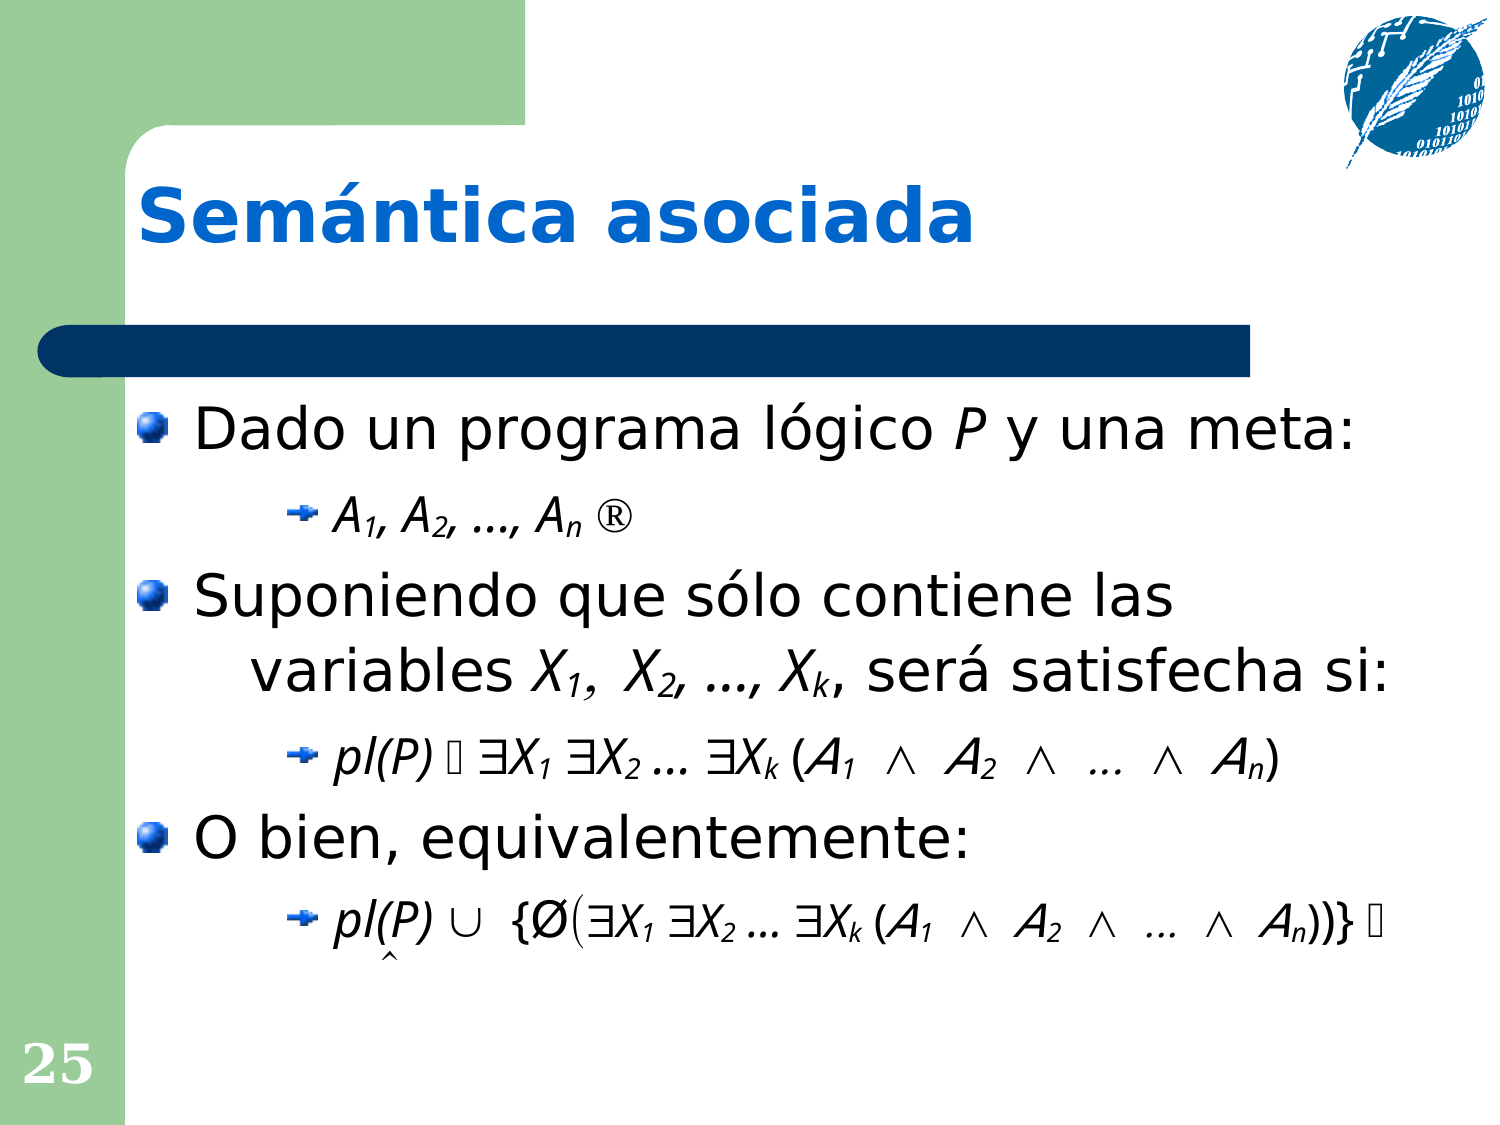

# Semántica asociada
Dado un programa lógico P y una meta:
A1, A2, ..., An ®
Suponiendo que sólo contiene las variables X1, X2, ..., Xk, será satisfecha si:
pl(P)  ∃X1 ∃X2 ... ∃Xk (A1 ∧ A2 ∧ ... ∧ An)
O bien, equivalentemente:
pl(P) ∪ {Ø(∃X1 ∃X2 ... ∃Xk (A1 ∧ A2 ∧ ... ∧ An))}  ^
25